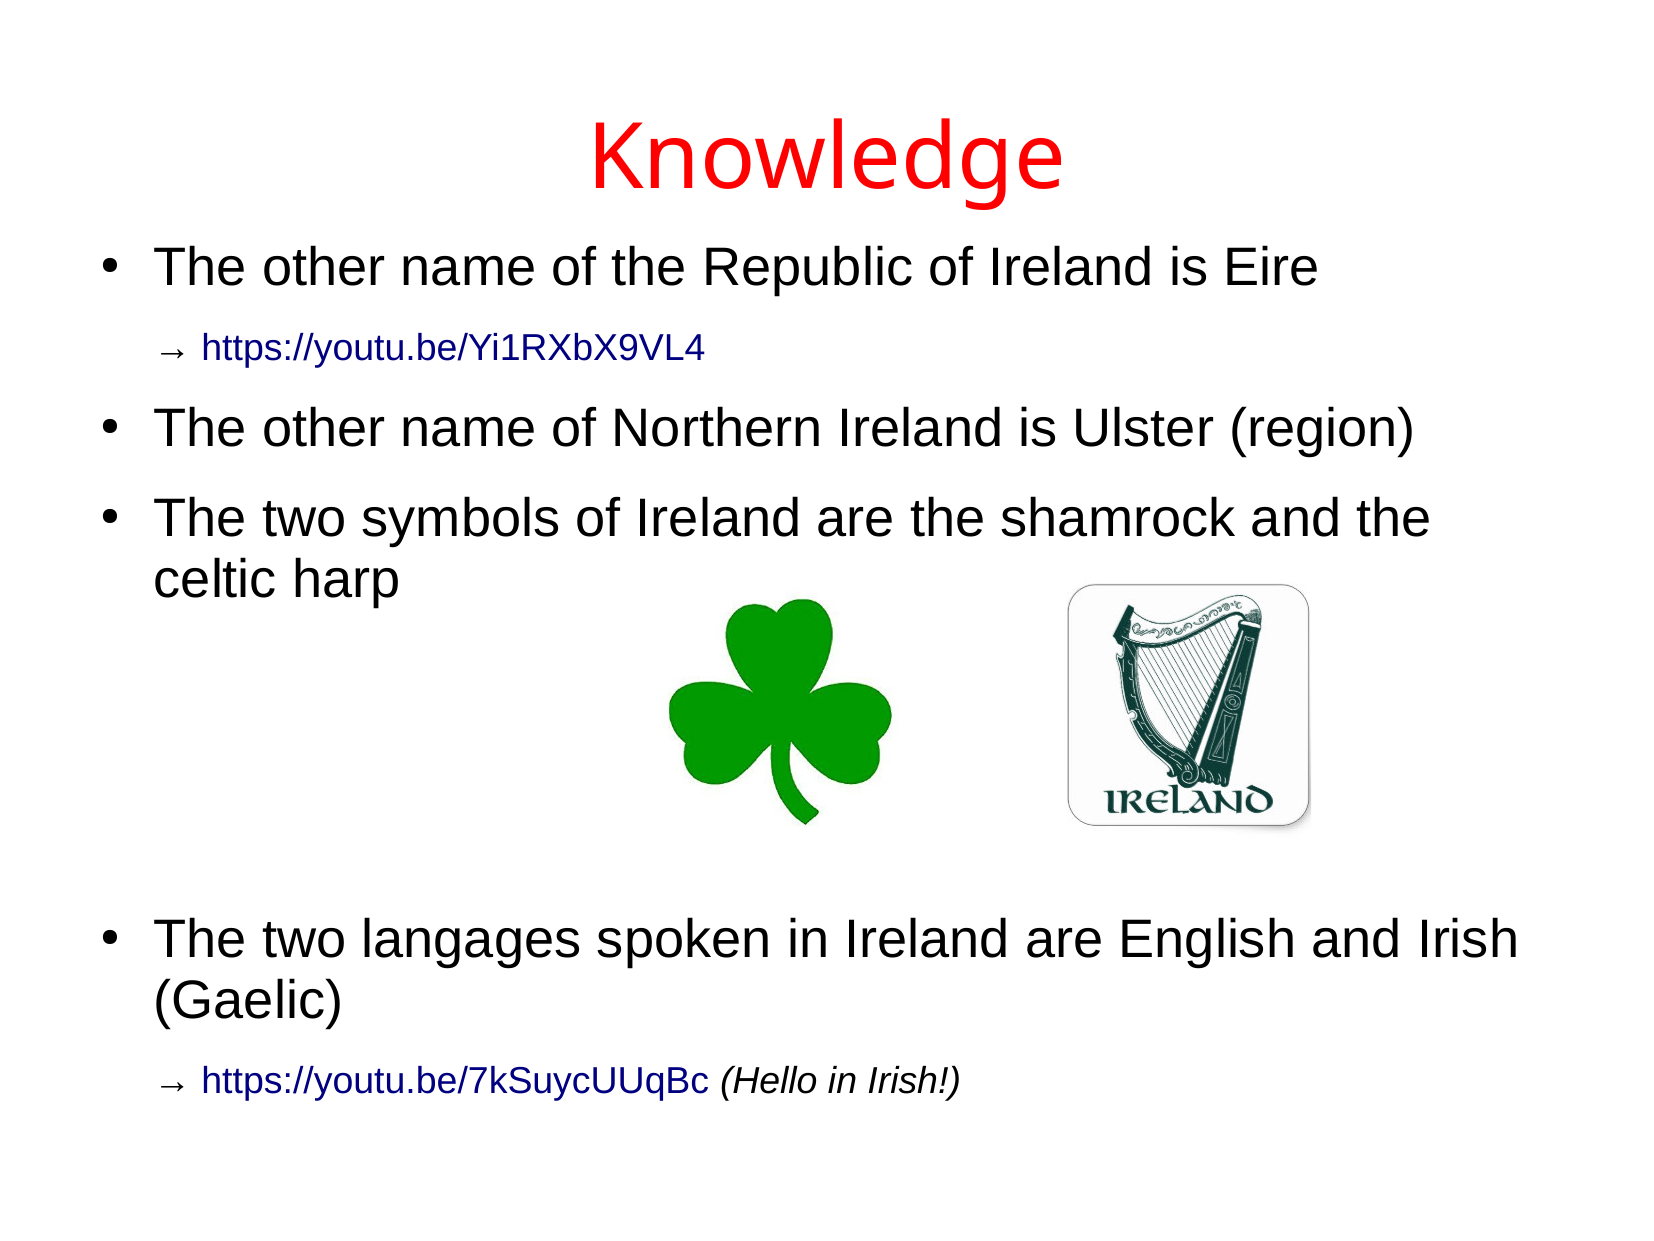

# Knowledge
The other name of the Republic of Ireland is Eire
→ https://youtu.be/Yi1RXbX9VL4
The other name of Northern Ireland is Ulster (region)
The two symbols of Ireland are the shamrock and the celtic harp
The two langages spoken in Ireland are English and Irish (Gaelic)
→ https://youtu.be/7kSuycUUqBc (Hello in Irish!)